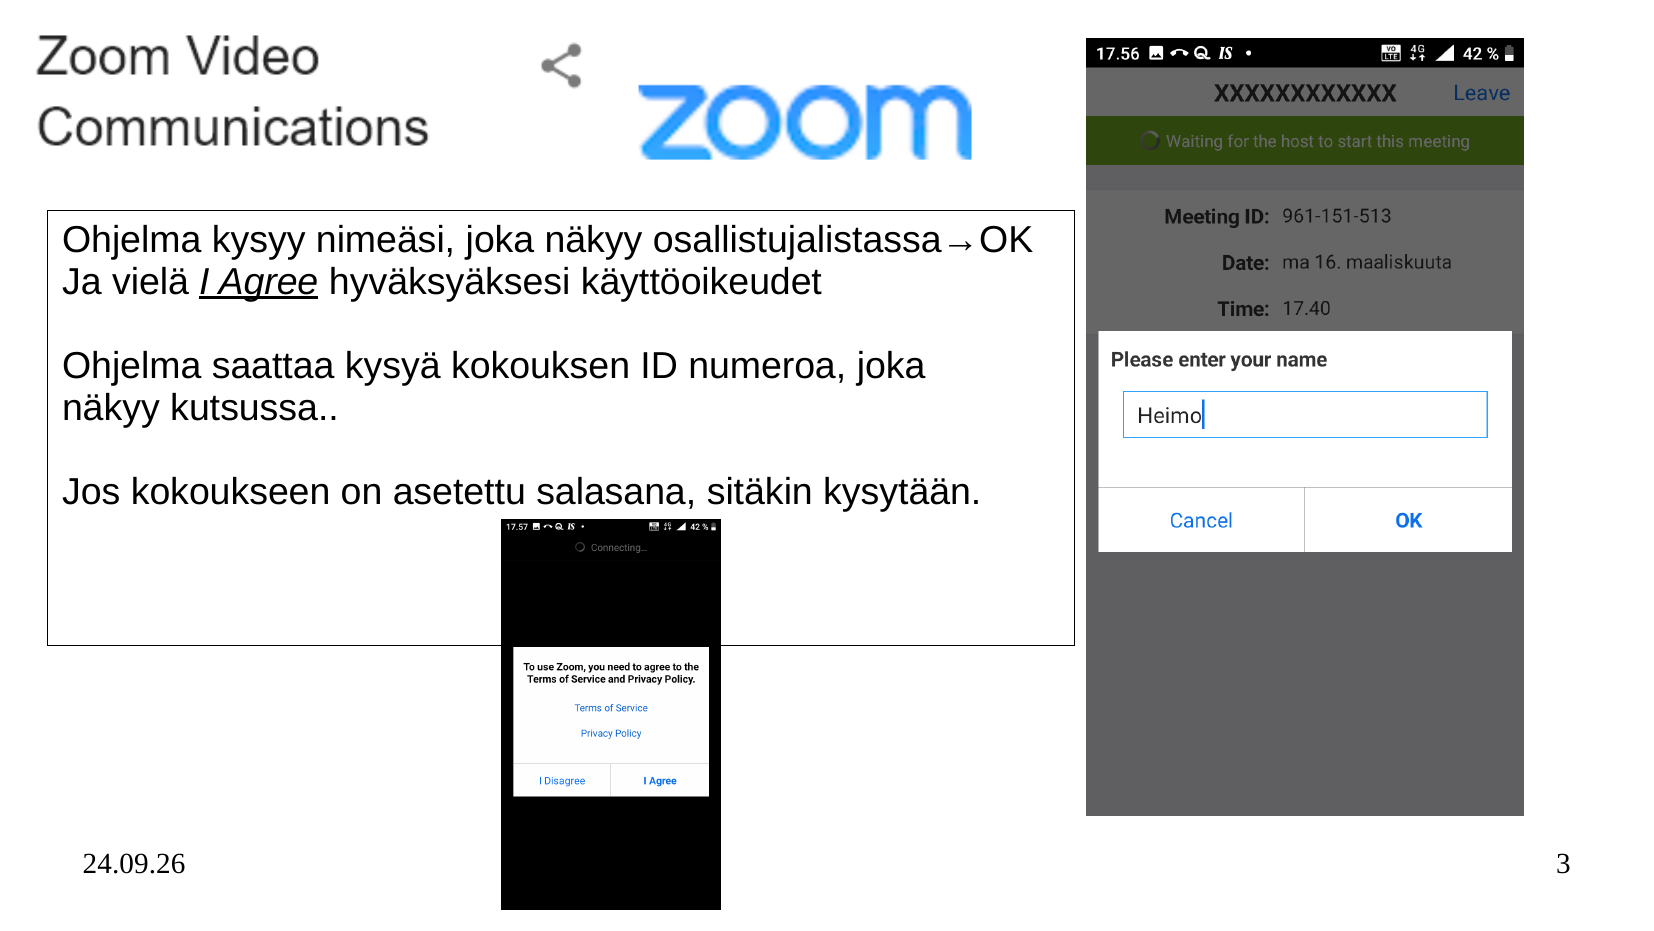

Ohjelma kysyy nimeäsi, joka näkyy osallistujalistassa→OK
Ja vielä I Agree hyväksyäksesi käyttöoikeudet
Ohjelma saattaa kysyä kokouksen ID numeroa, joka
näkyy kutsussa..
Jos kokoukseen on asetettu salasana, sitäkin kysytään.
3